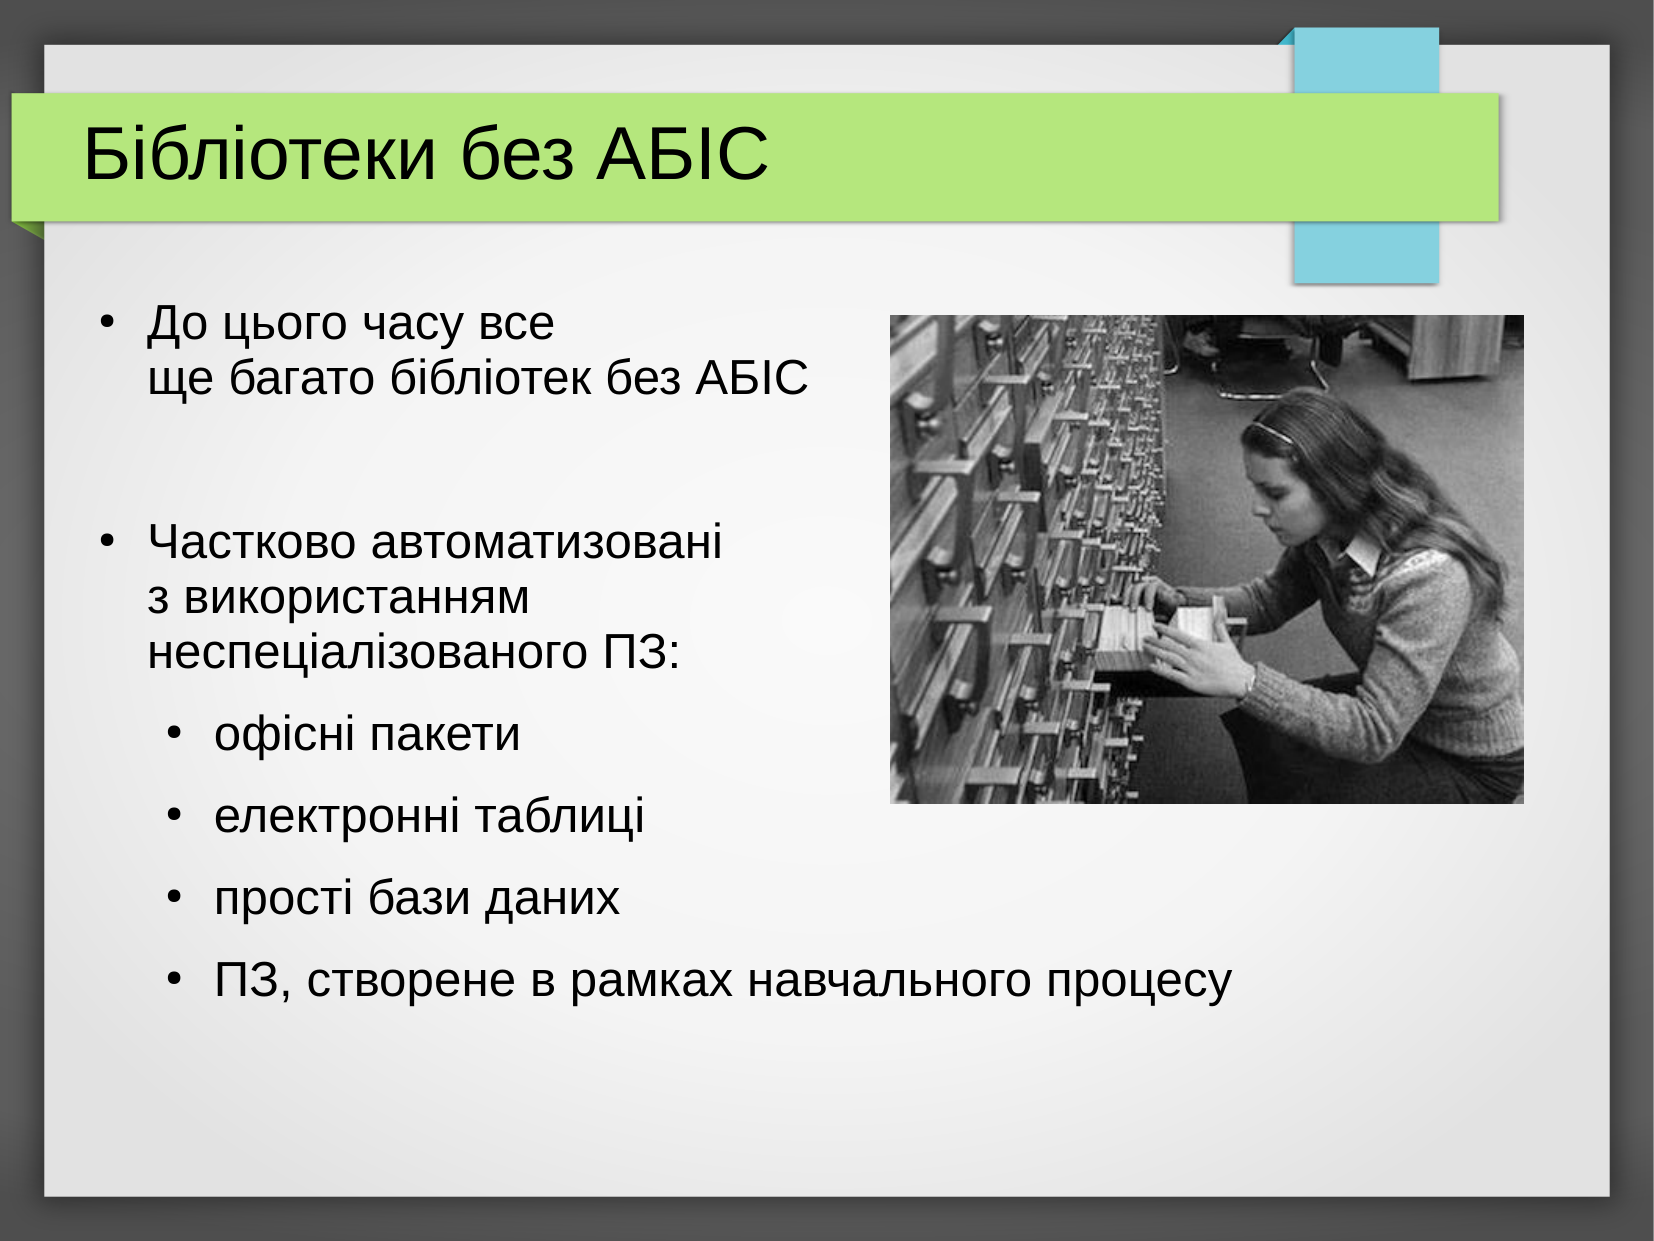

# Бібліотеки без АБІС
До цього часу все
ще багато бібліотек без АБІС
Частково автоматизовані
з використанням
неспеціалізованого ПЗ:
офісні пакети
електронні таблиці
прості бази даних
ПЗ, створене в рамках навчального процесу